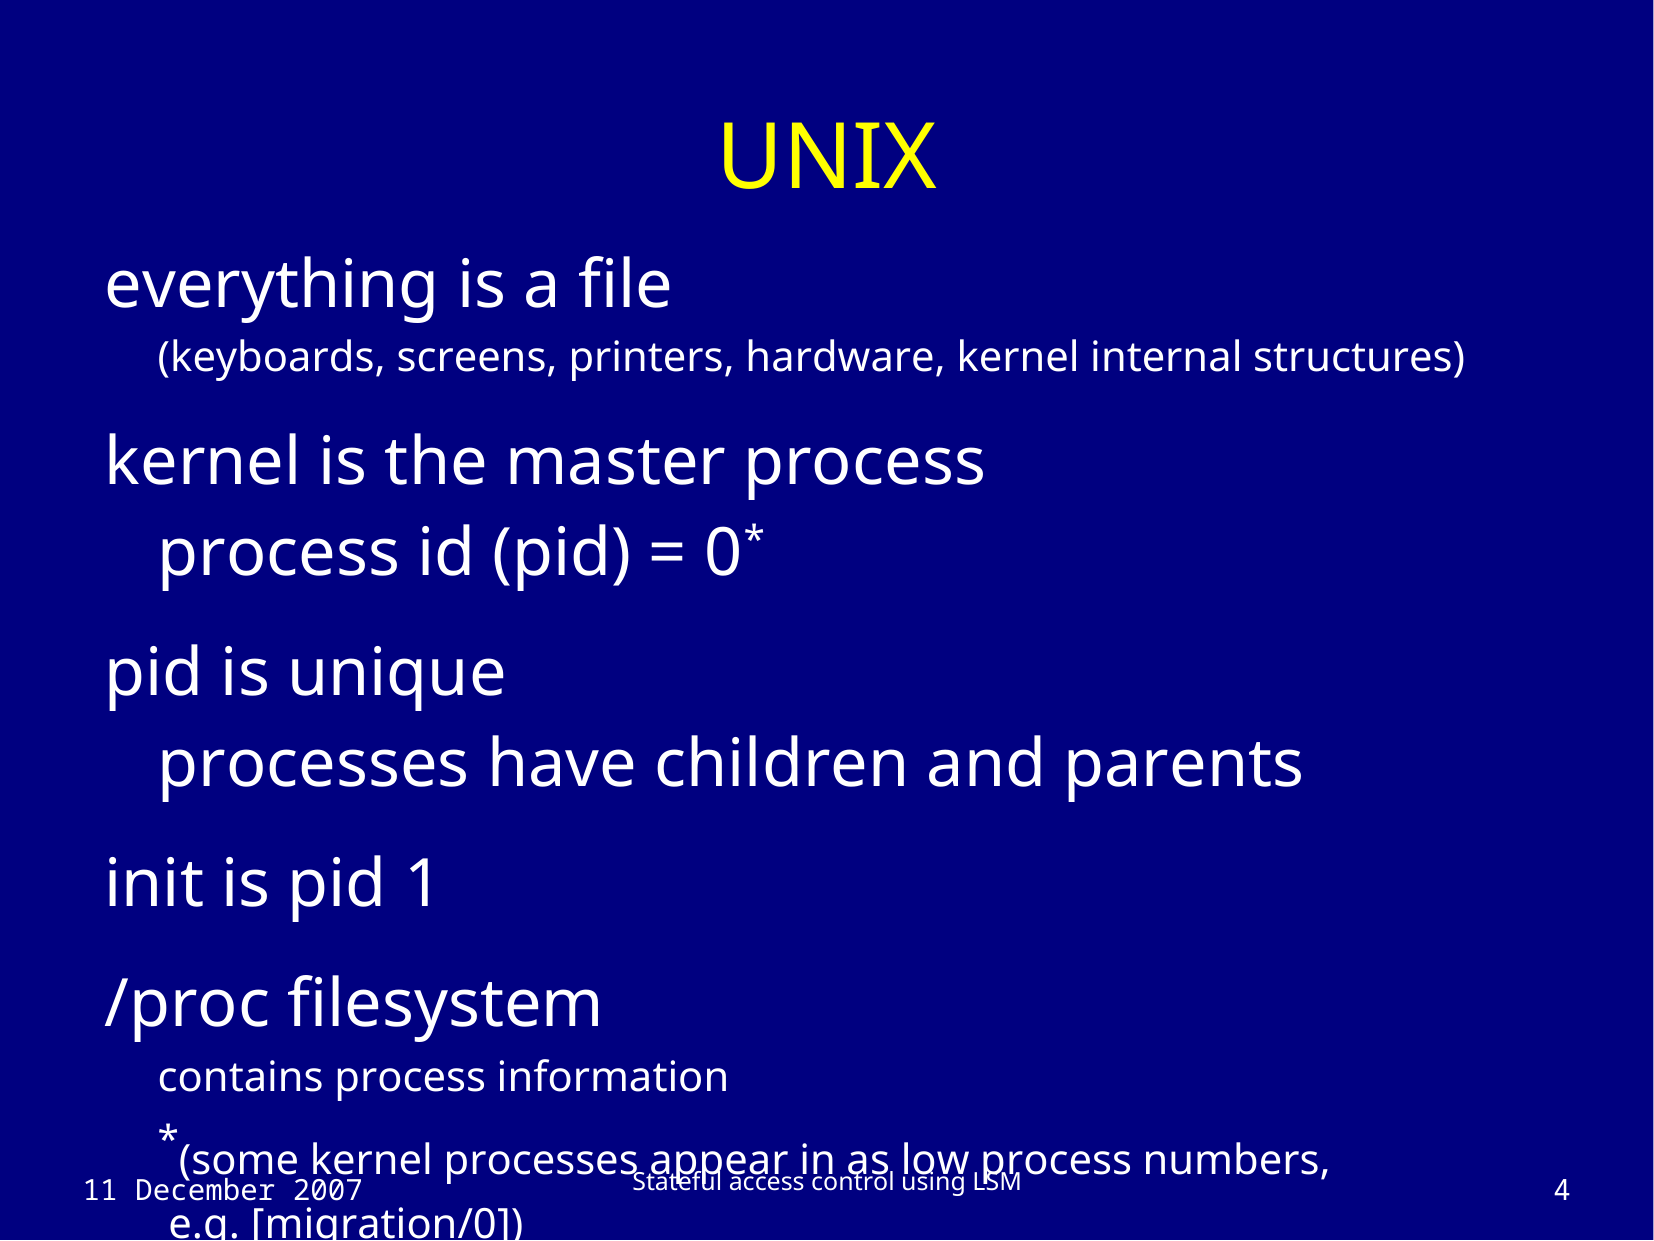

# UNIX
everything is a file
(keyboards, screens, printers, hardware, kernel internal structures)
kernel is the master process
process id (pid) = 0*
pid is unique
processes have children and parents
init is pid 1
/proc filesystem
contains process information
*(some kernel processes appear in as low process numbers,
 e.g. [migration/0])
11 December 2007
Stateful access control using LSM
4